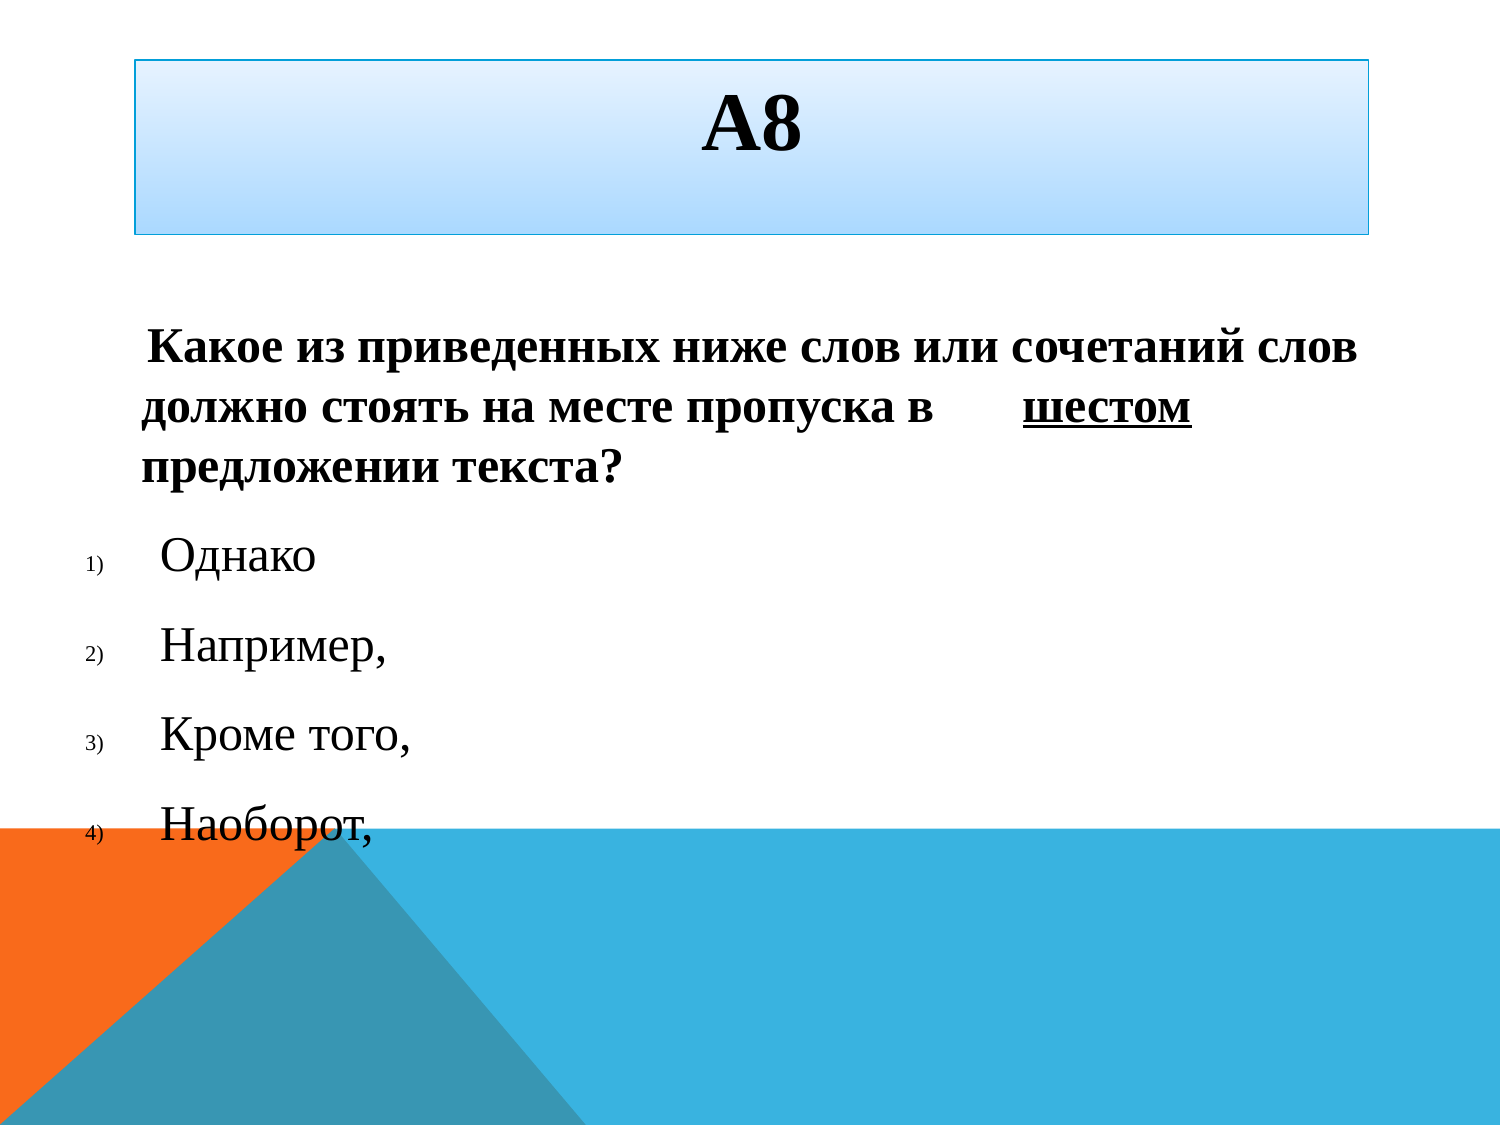

# А8
 Какое из приведенных ниже слов или сочетаний слов должно стоять на месте пропуска в шестом предложении текста?
Однако
Например,
Кроме того,
Наоборот,